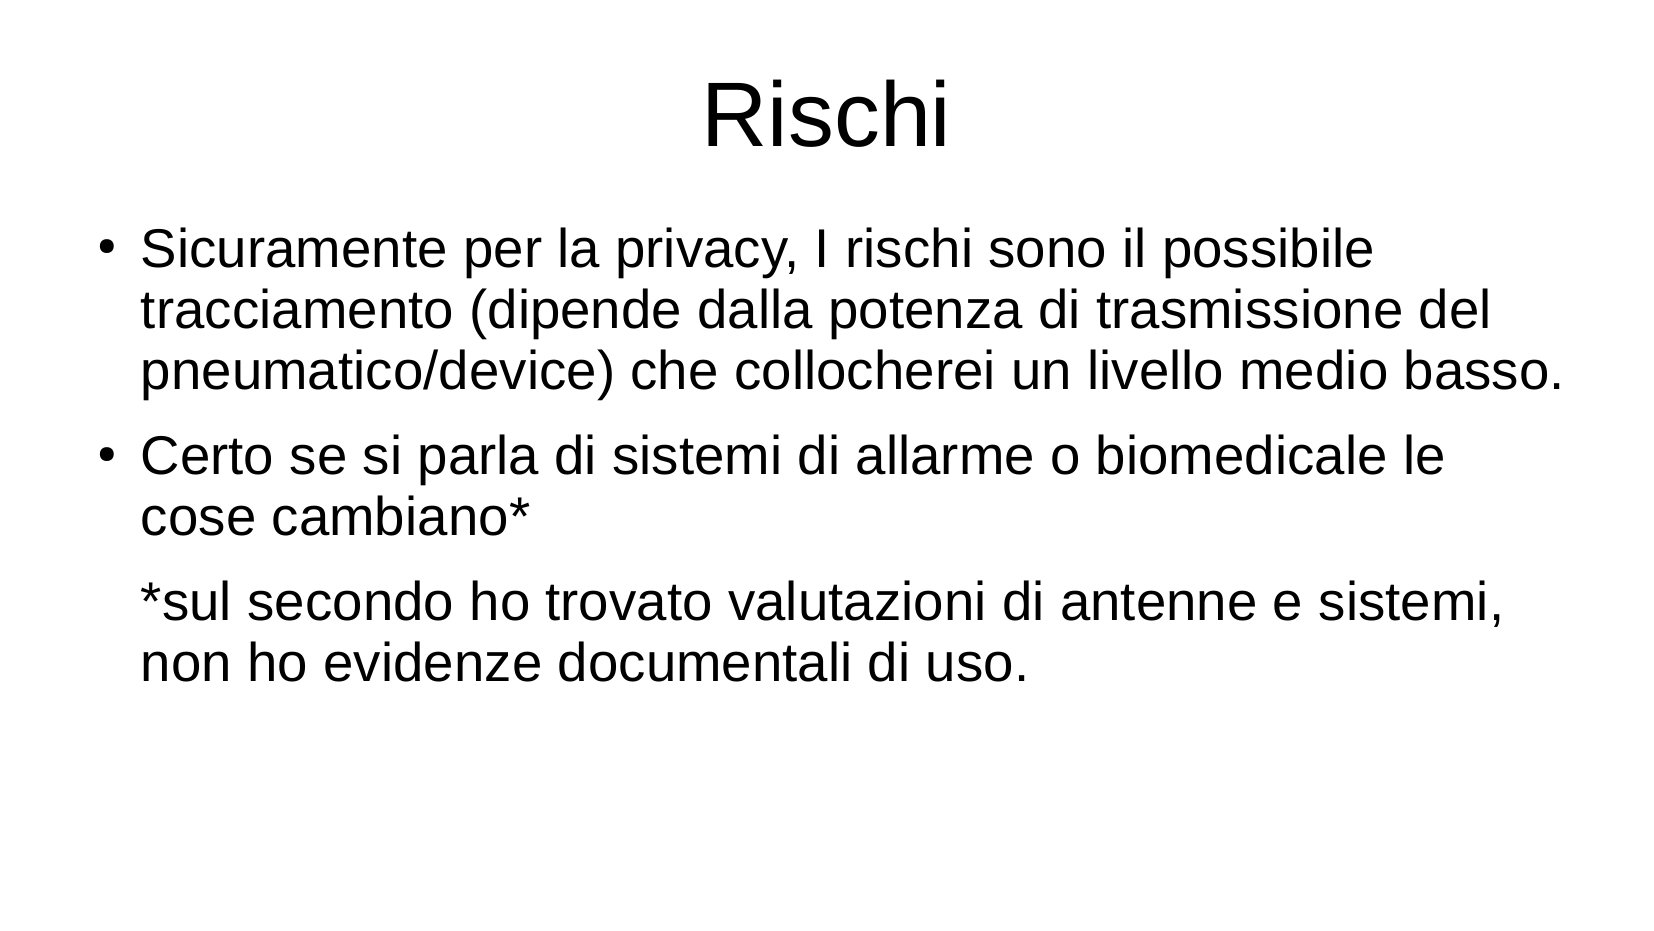

# Rischi
Sicuramente per la privacy, I rischi sono il possibile tracciamento (dipende dalla potenza di trasmissione del pneumatico/device) che collocherei un livello medio basso.
Certo se si parla di sistemi di allarme o biomedicale le cose cambiano*
*sul secondo ho trovato valutazioni di antenne e sistemi, non ho evidenze documentali di uso.